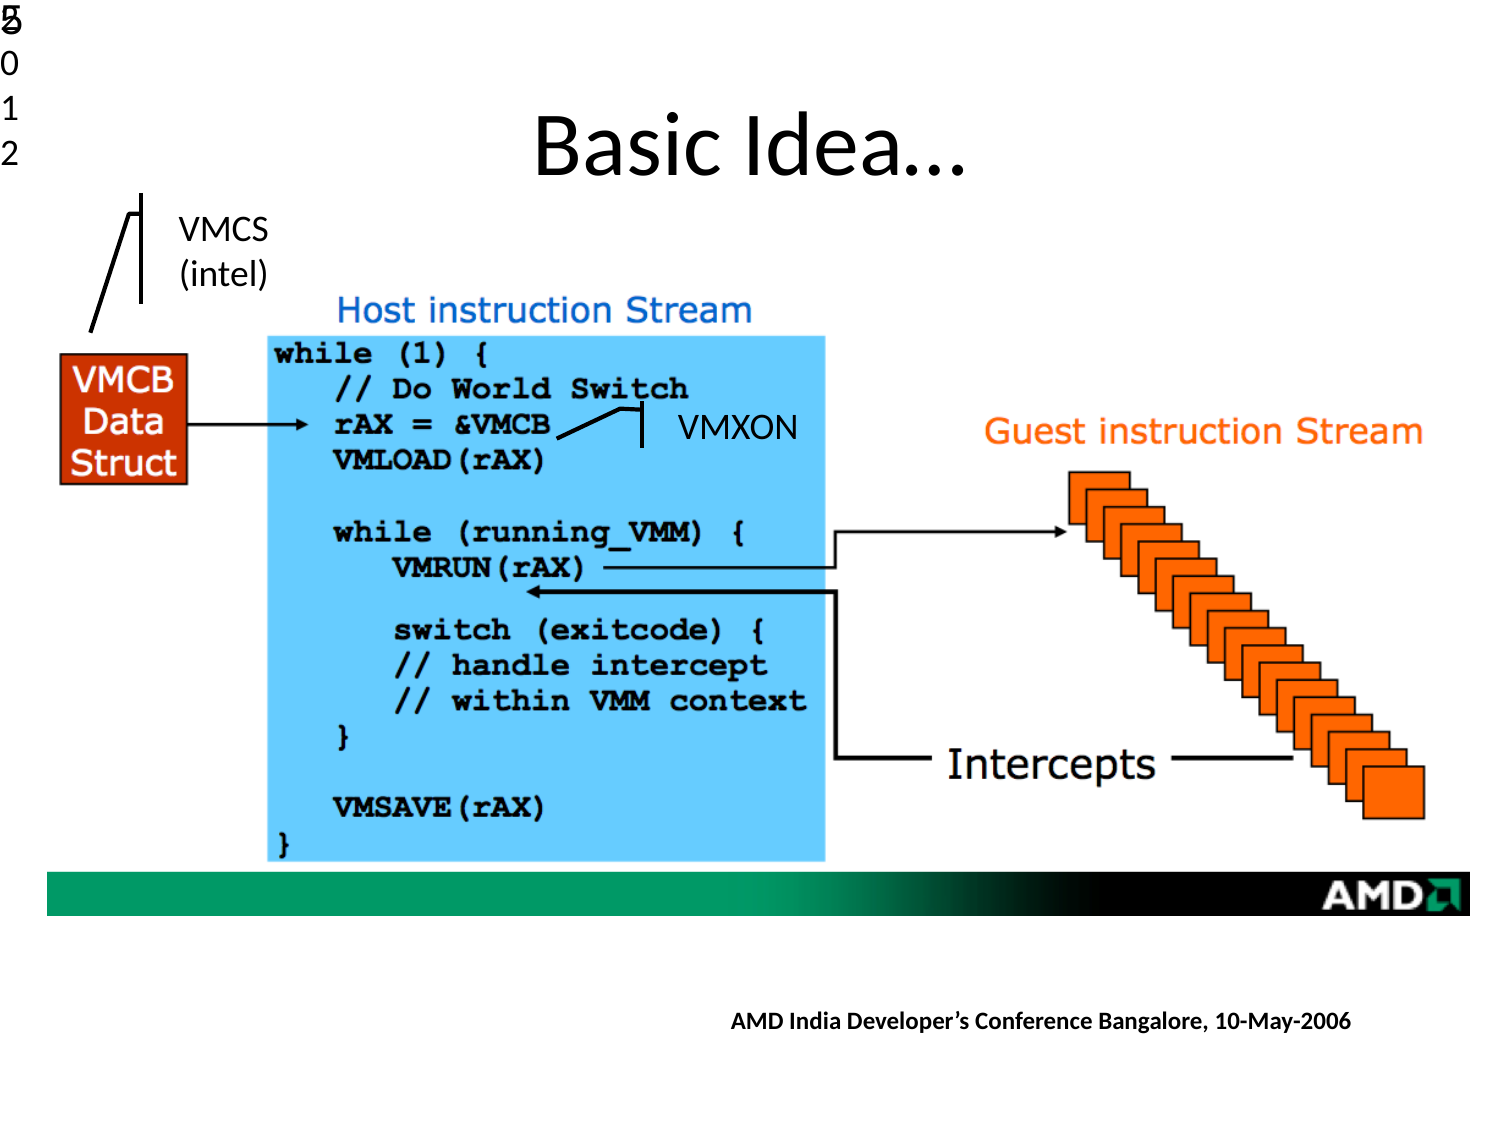

2012
# Basic Idea…
VMCS (intel)
VMXON
AMD India Developer’s Conference Bangalore, 10-May-2006